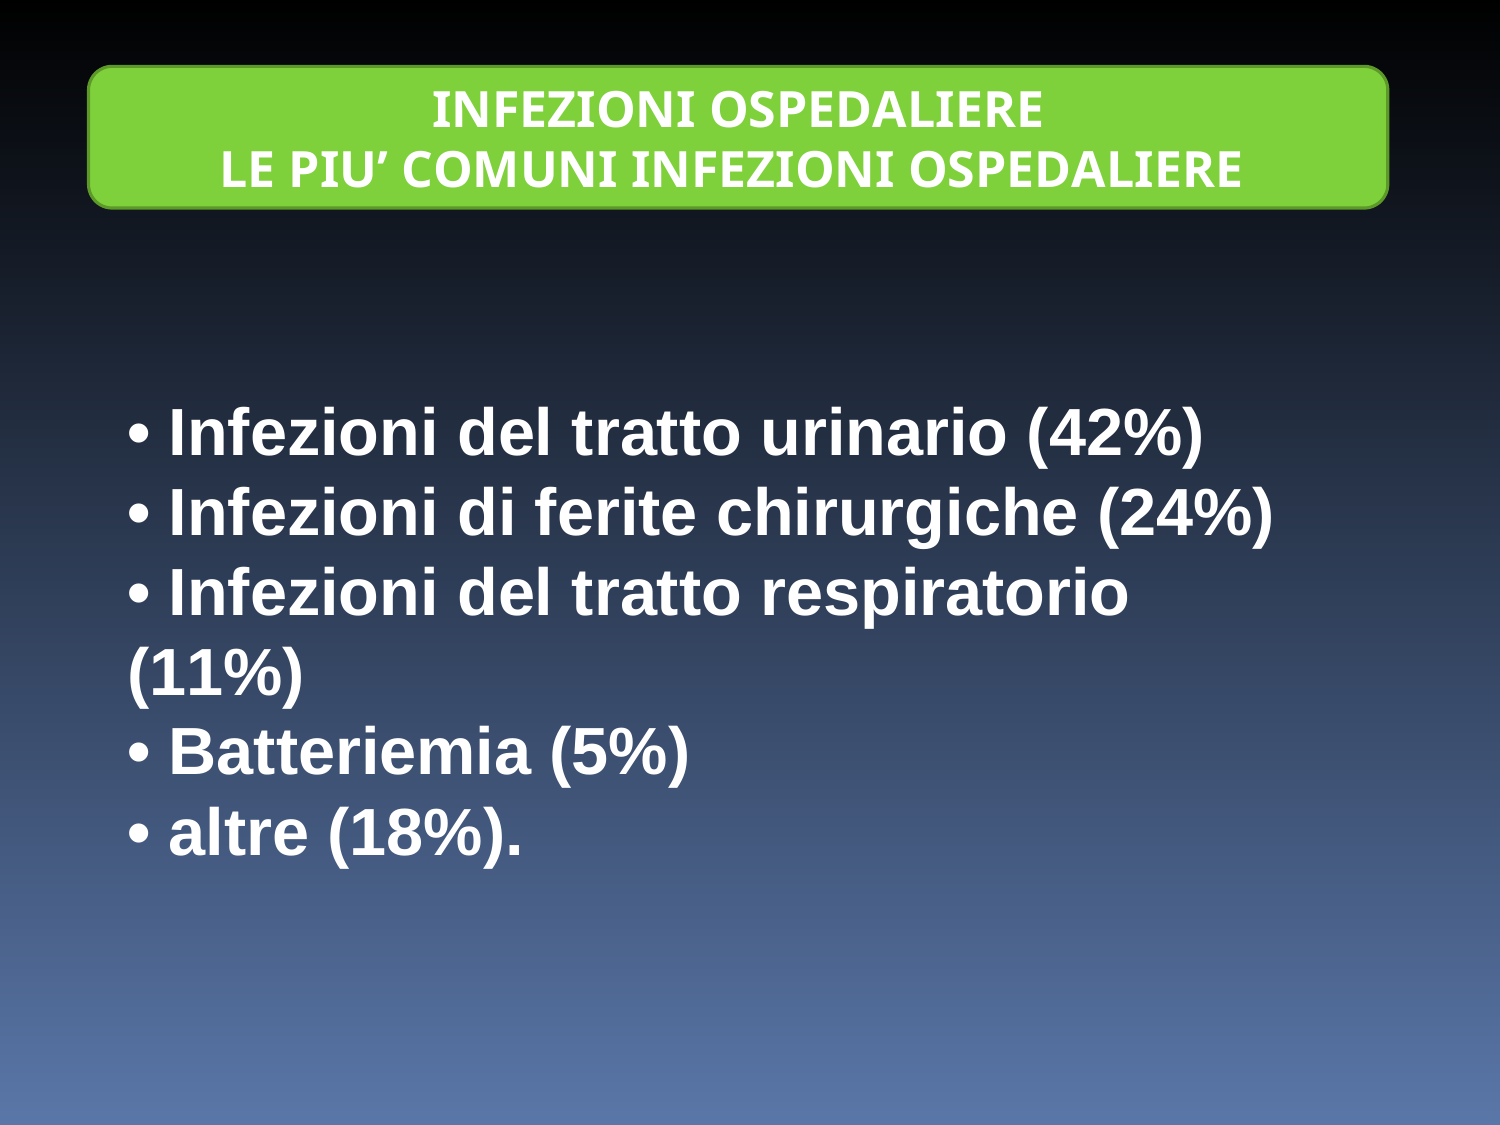

INFEZIONI OSPEDALIERE
LE PIU’ COMUNI INFEZIONI OSPEDALIERE
• Infezioni del tratto urinario (42%)
• Infezioni di ferite chirurgiche (24%)
• Infezioni del tratto respiratorio (11%)
• Batteriemia (5%)
• altre (18%).